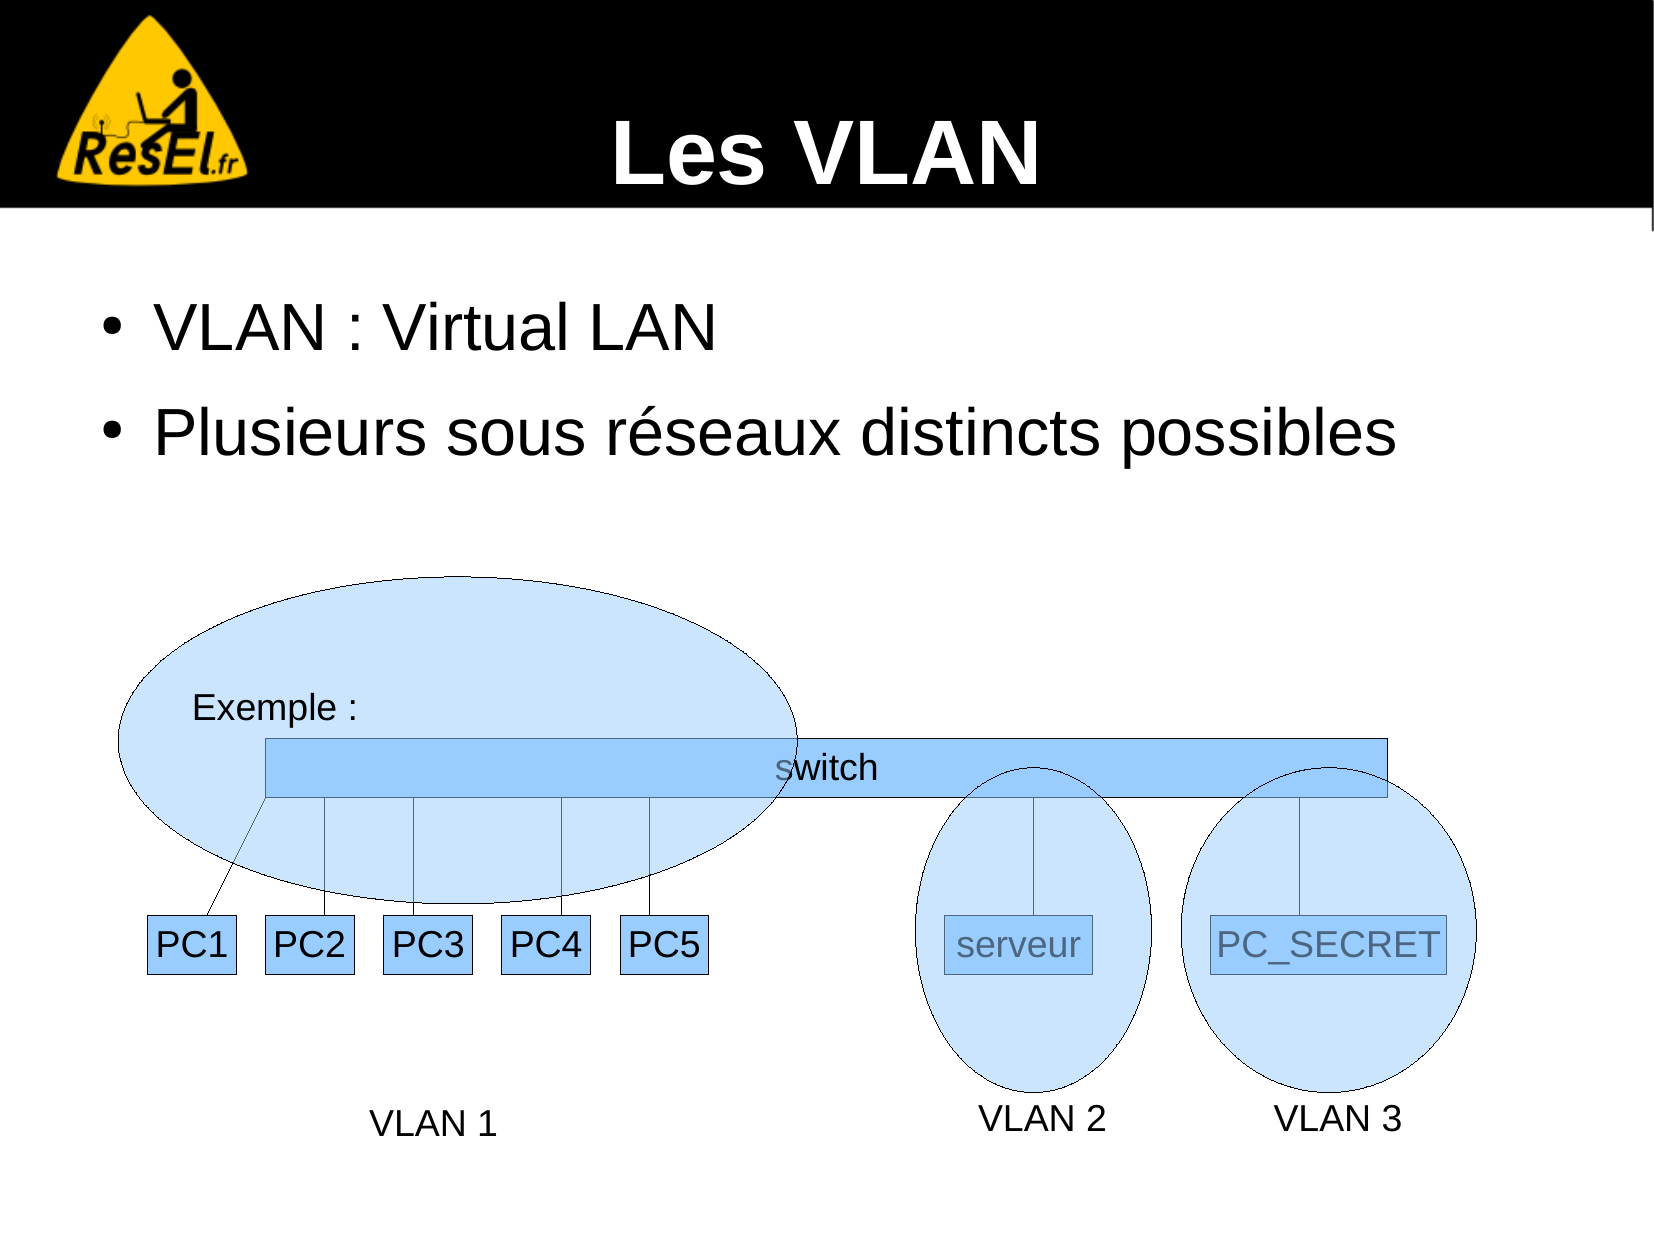

# Les VLAN
VLAN : Virtual LAN
Plusieurs sous réseaux distincts possibles
Exemple :
switch
PC1
PC1
PC2
PC3
PC4
PC5
serveur
PC_SECRET
VLAN 2
VLAN 3
VLAN 1